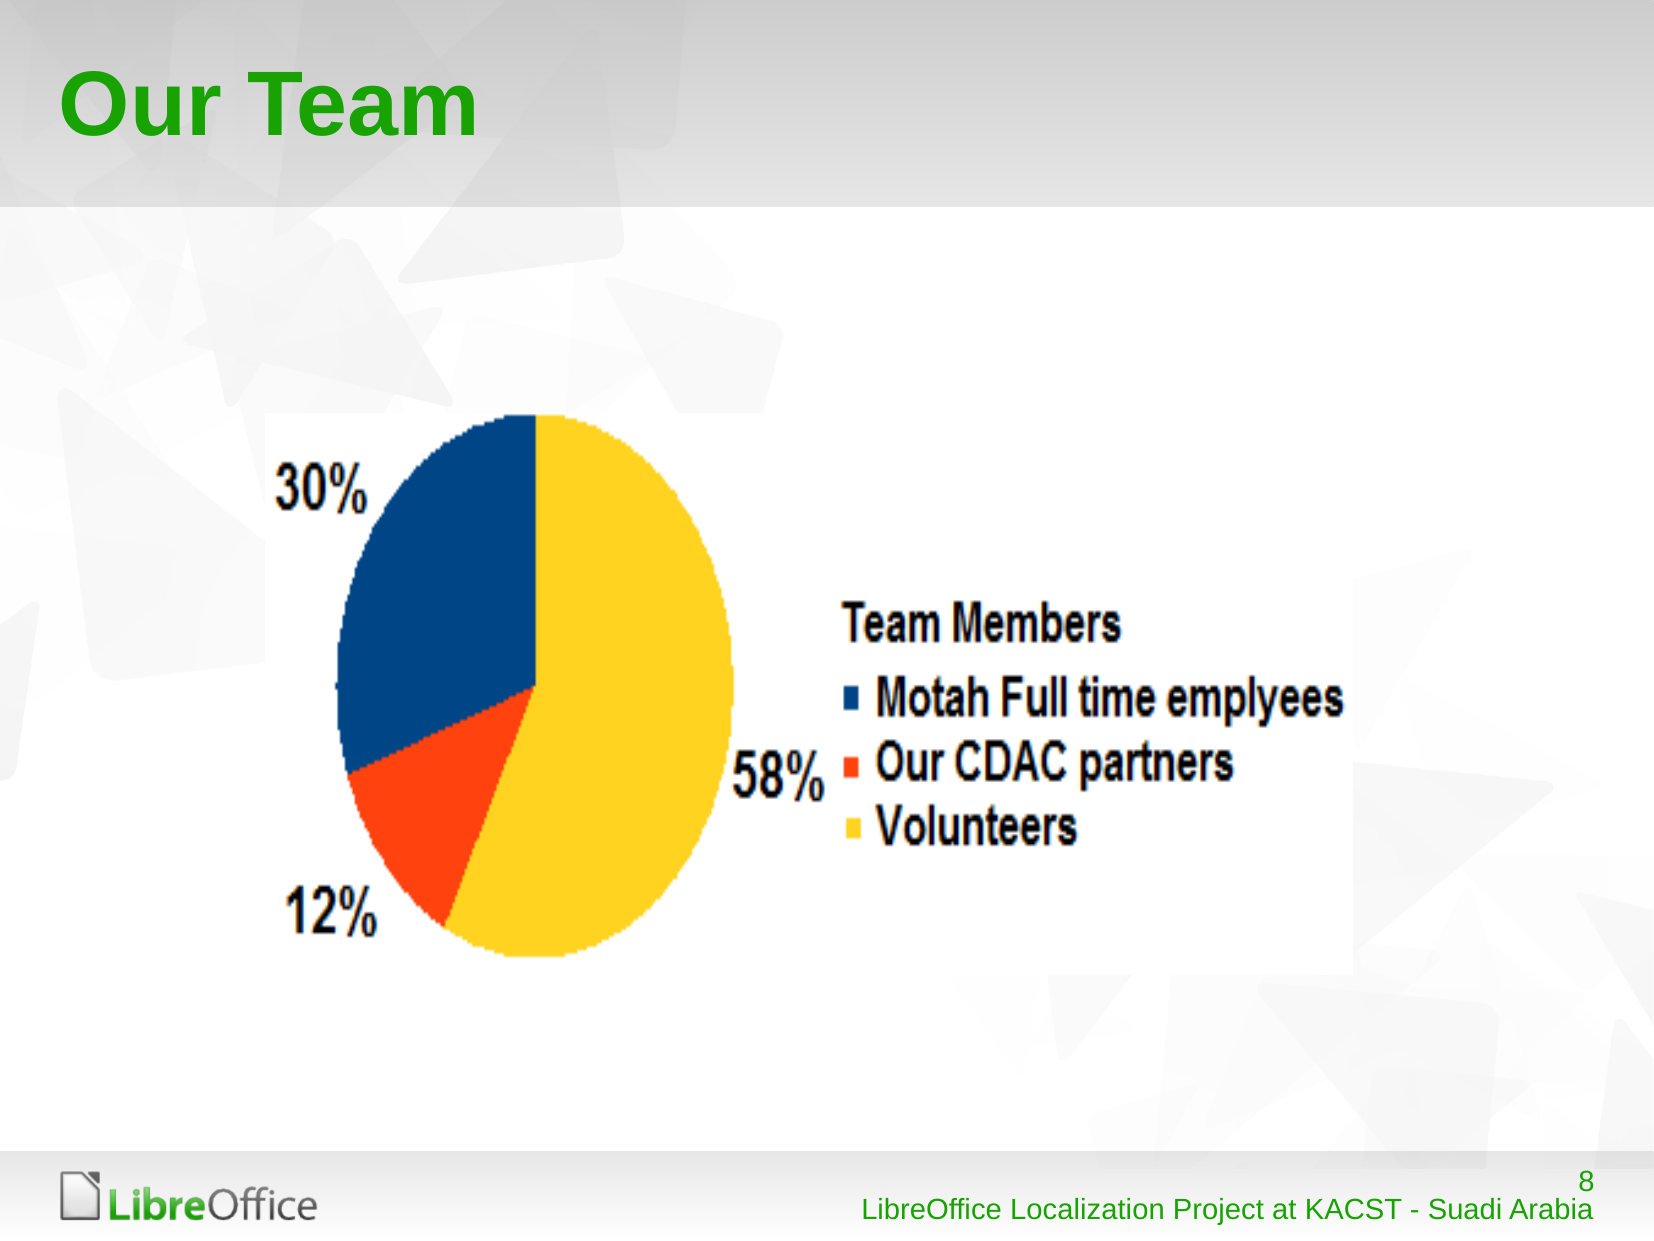

# Our Team
8
LibreOffice Localization Project at KACST - Suadi Arabia